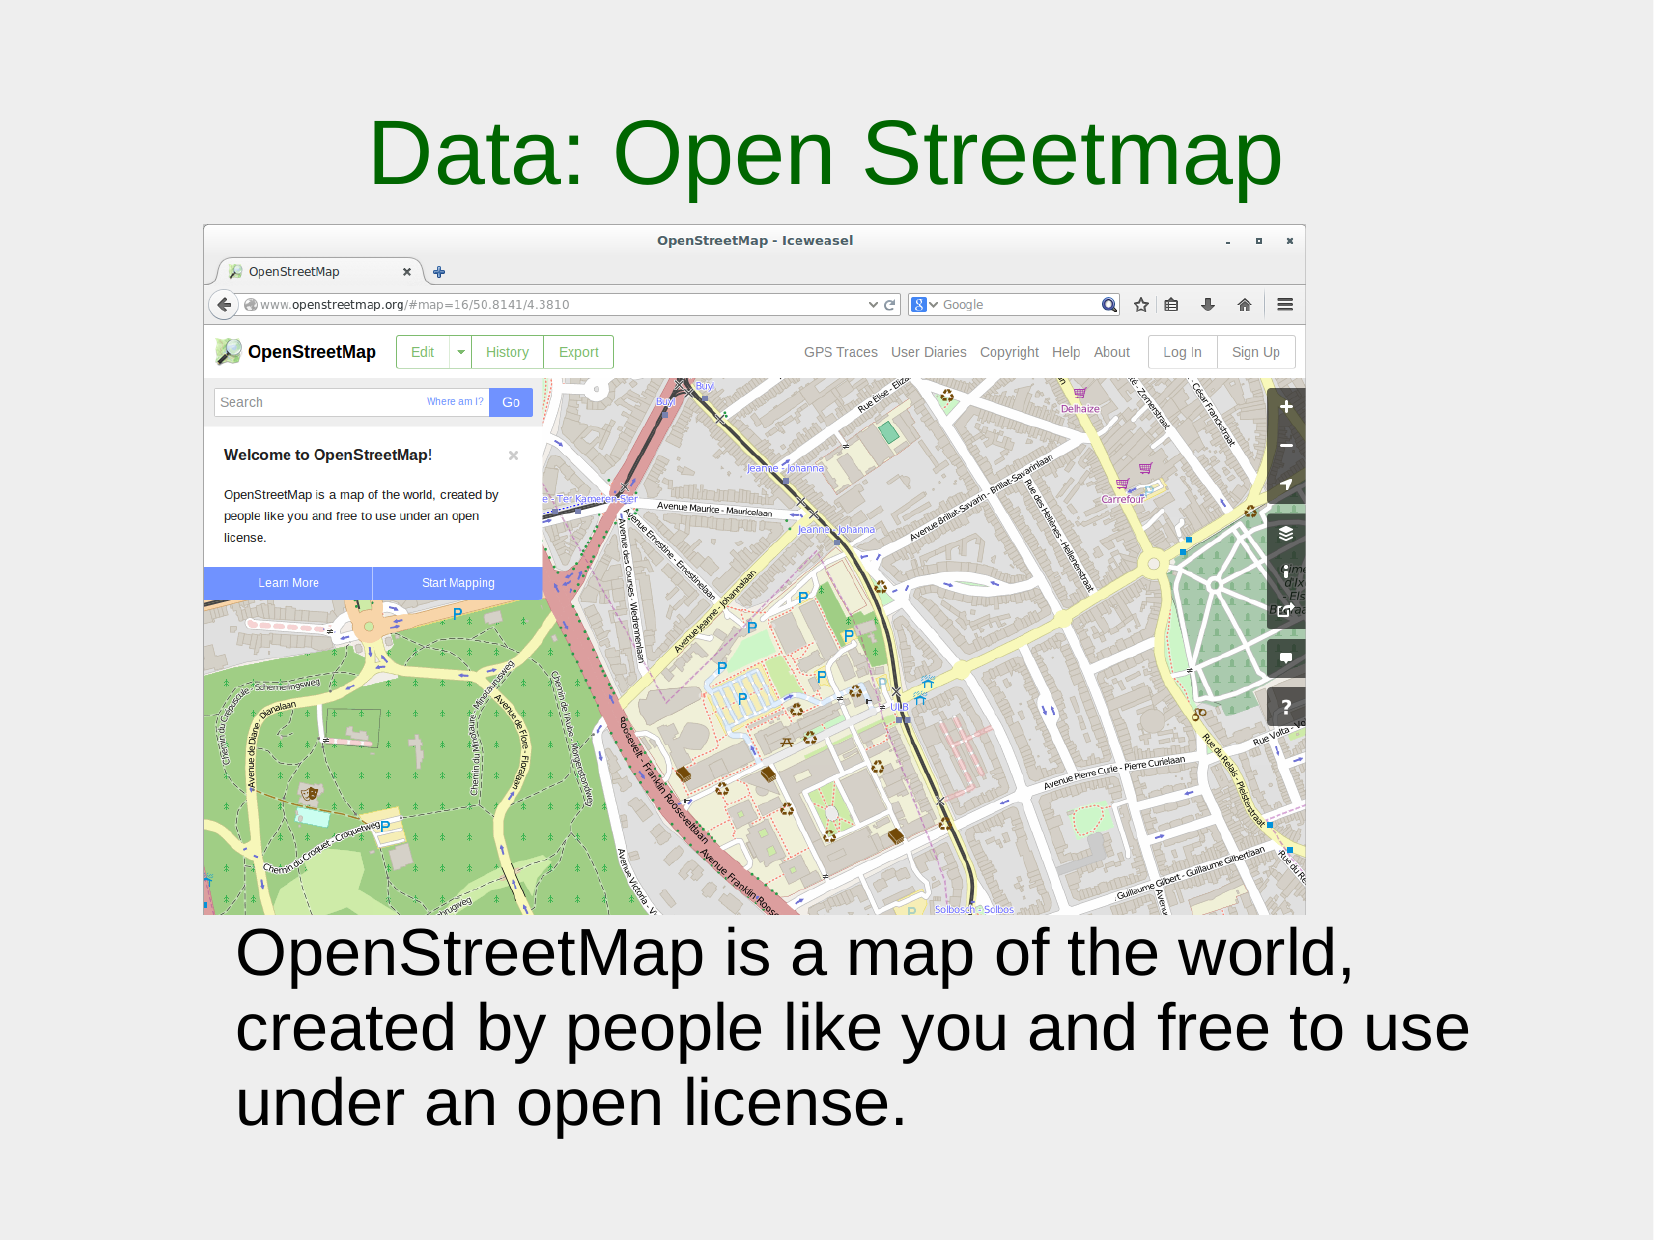

# Data: Open Streetmap
OpenStreetMap is a map of the world, created by people like you and free to use under an open license.